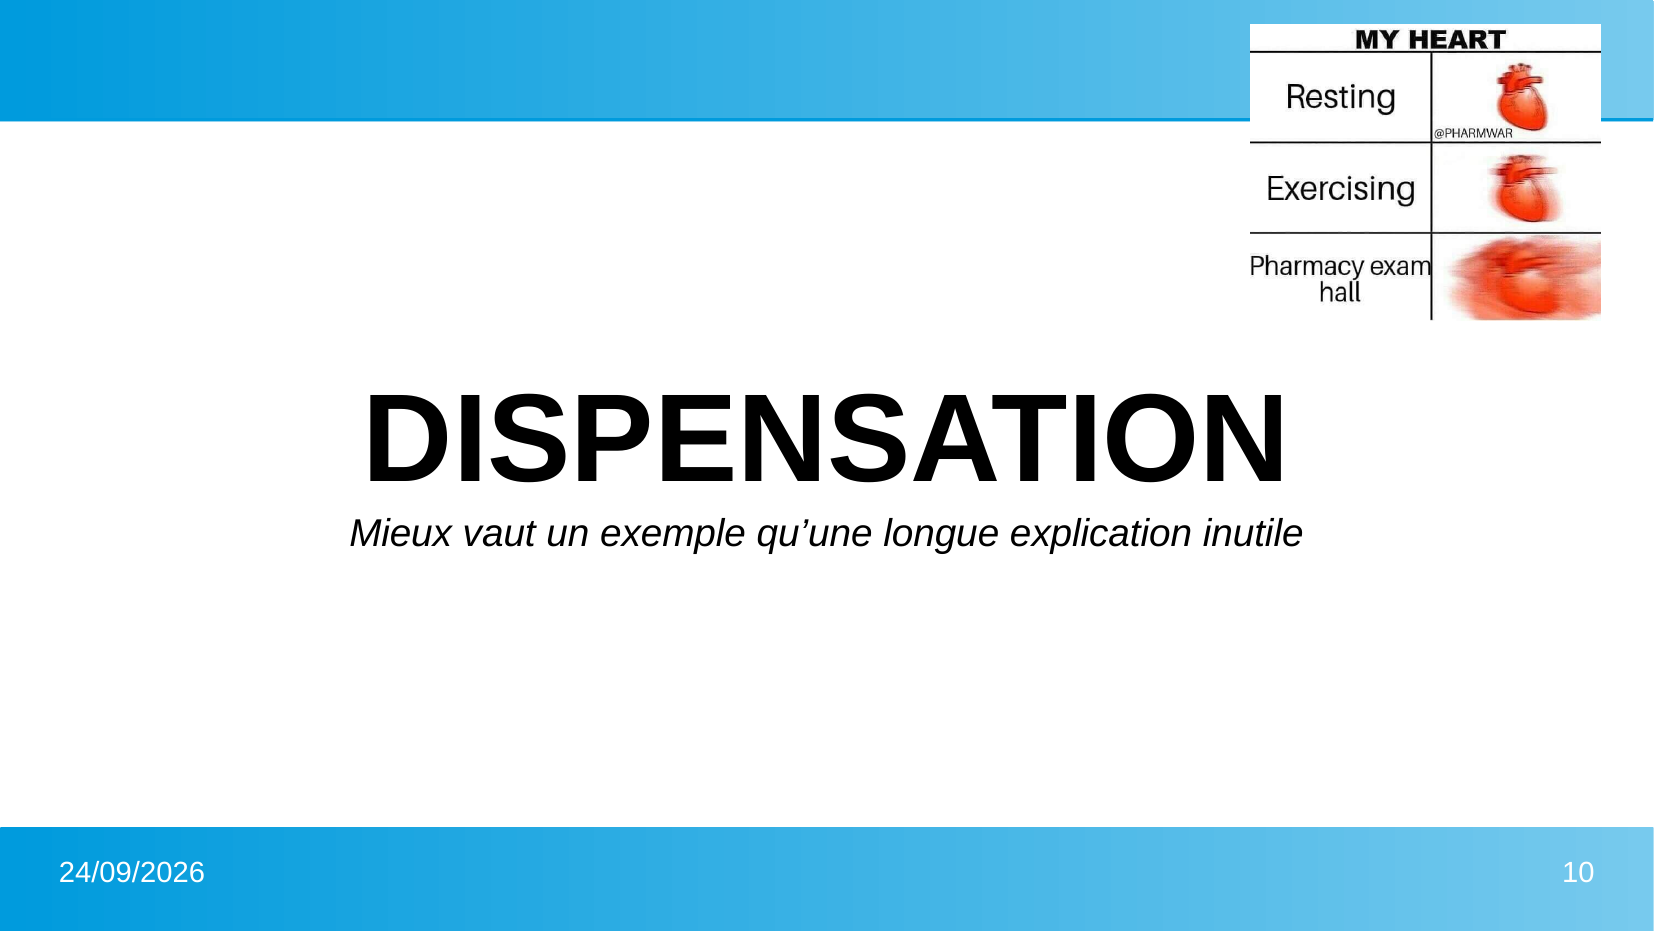

# DISPENSATION Mieux vaut un exemple qu’une longue explication inutile
10